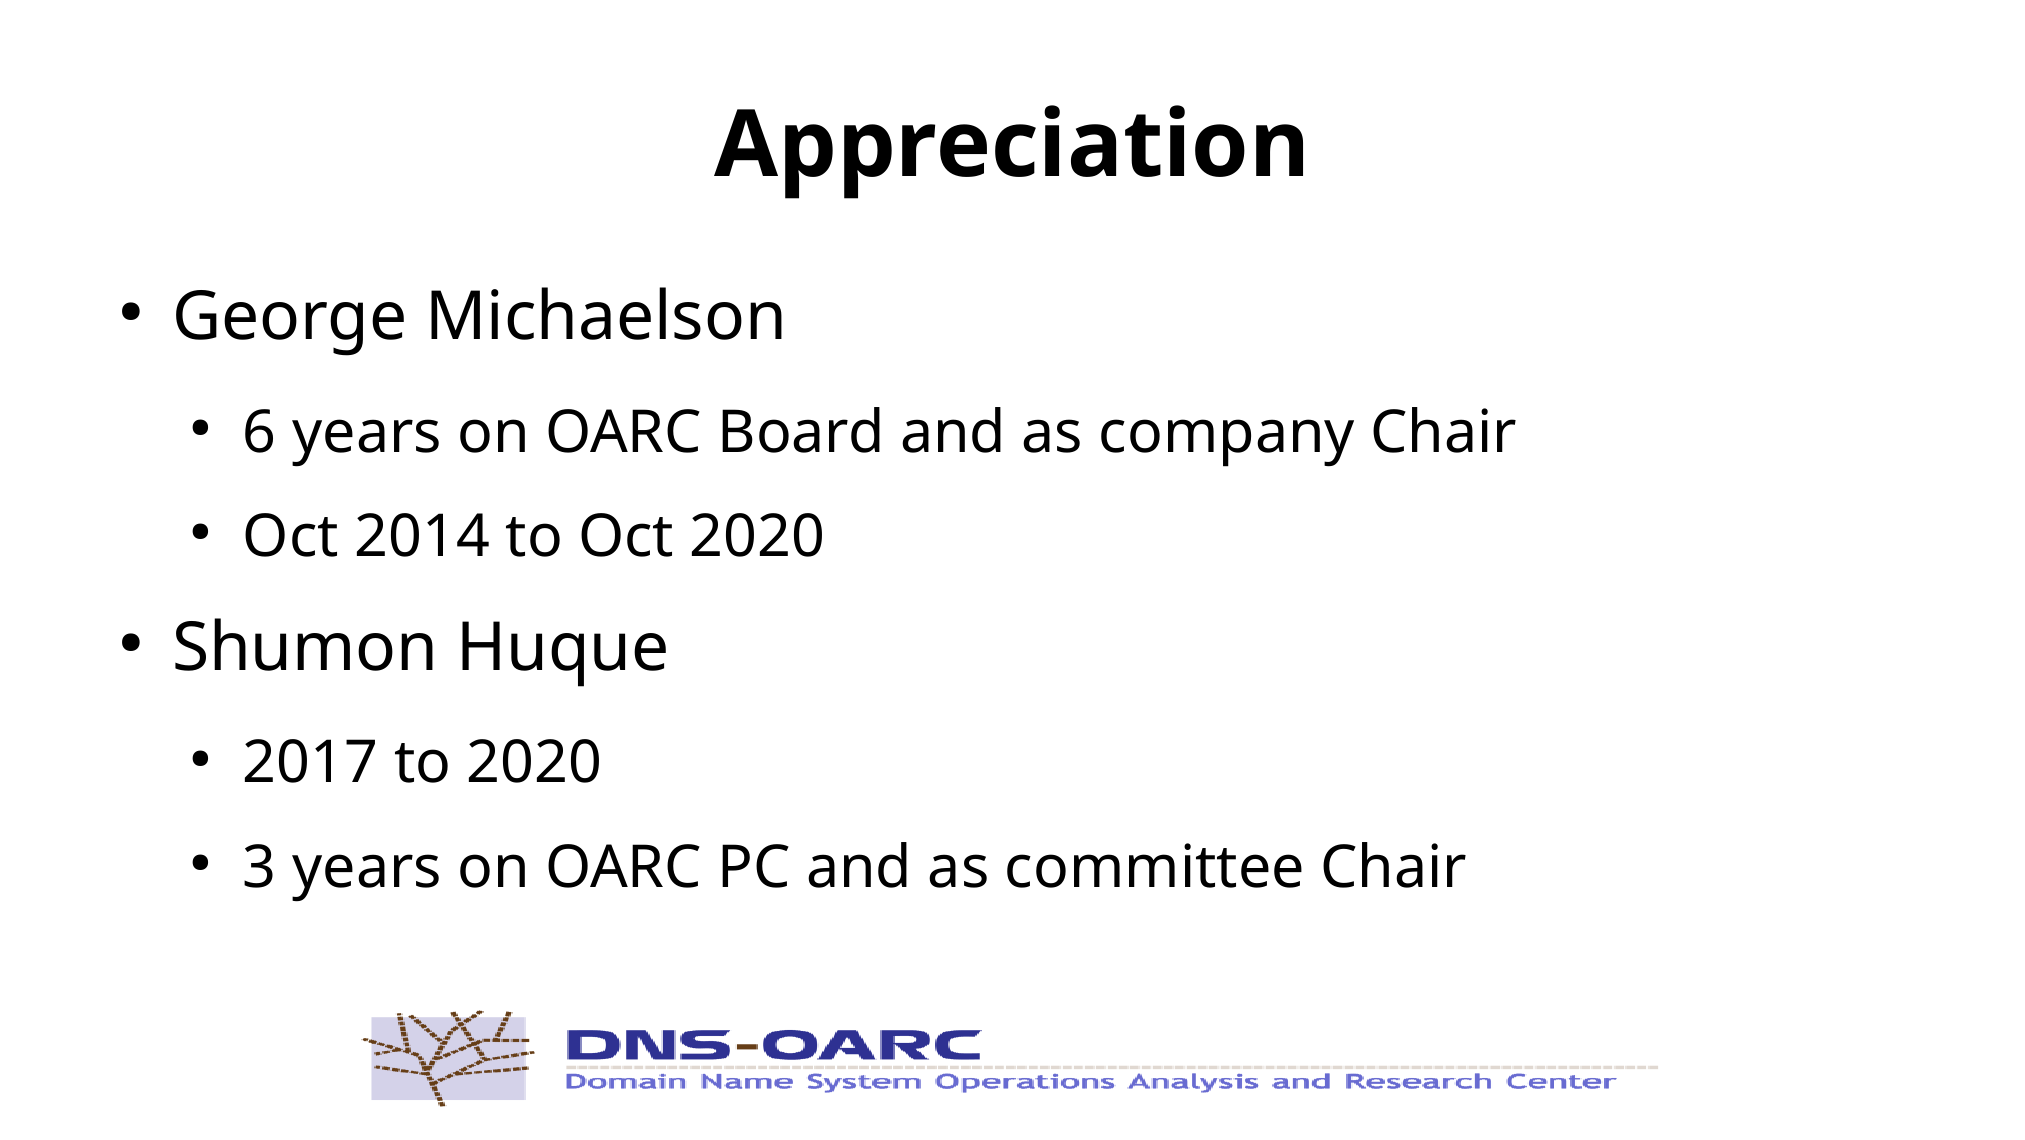

# Appreciation
George Michaelson
6 years on OARC Board and as company Chair
Oct 2014 to Oct 2020
Shumon Huque
2017 to 2020
3 years on OARC PC and as committee Chair